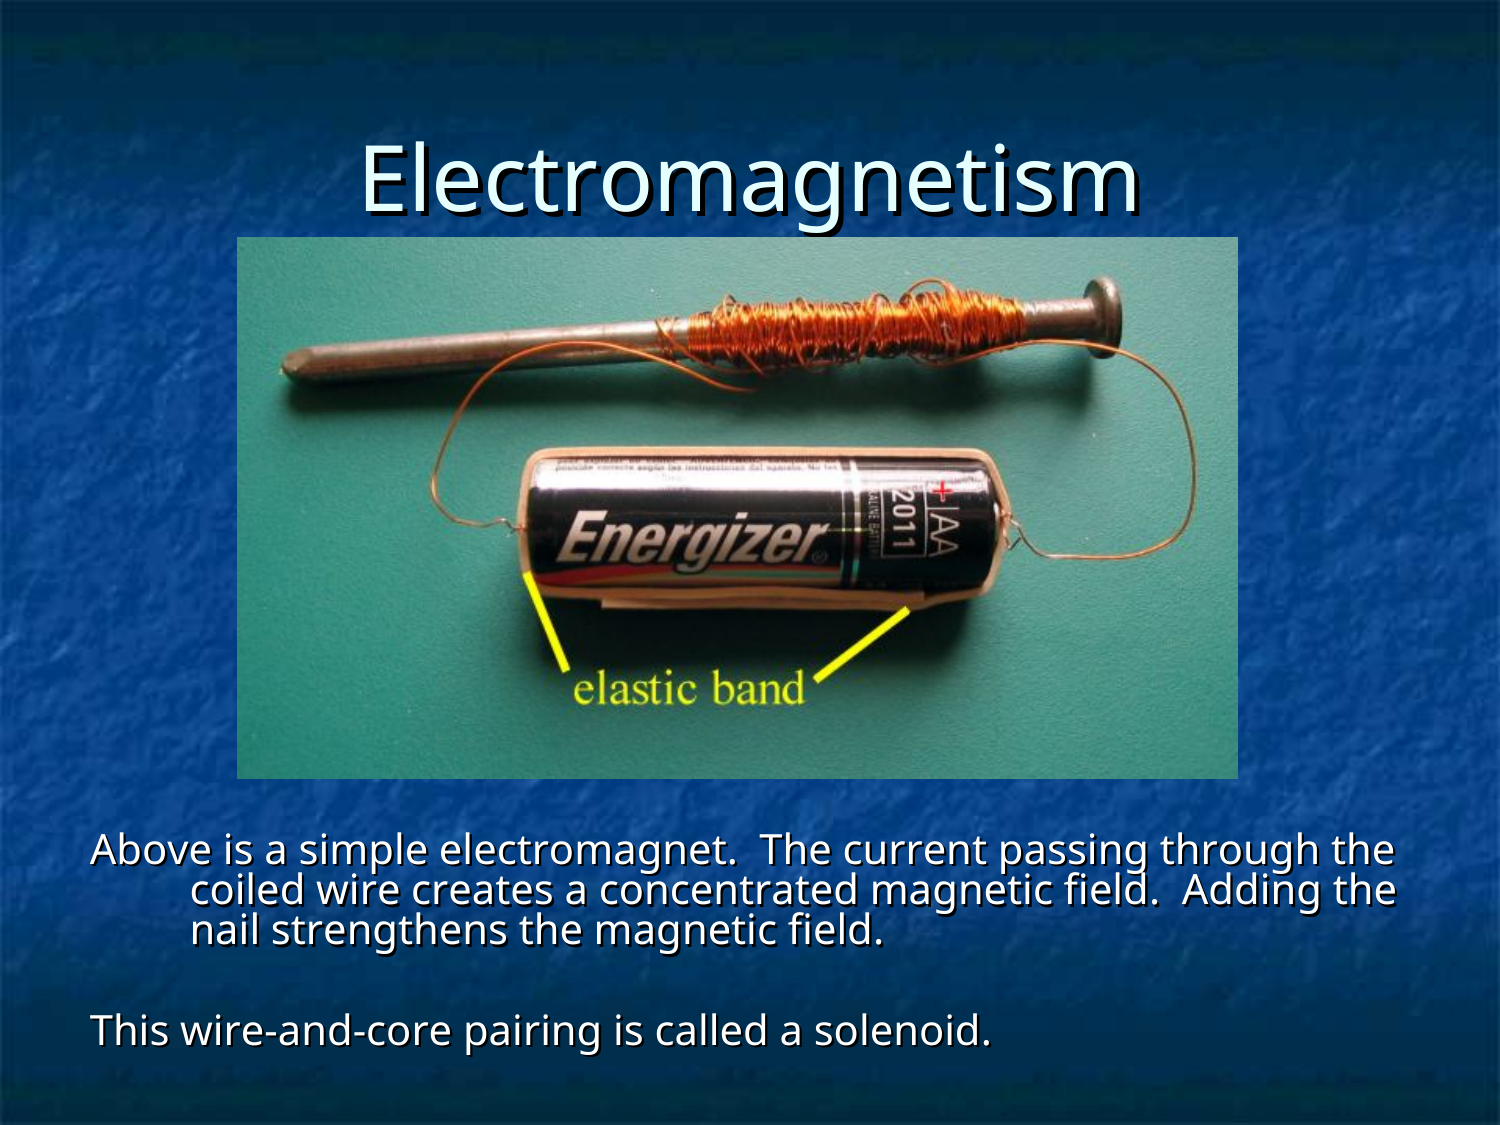

# Electromagnetism
Above is a simple electromagnet. The current passing through the coiled wire creates a concentrated magnetic field. Adding the nail strengthens the magnetic field.
This wire-and-core pairing is called a solenoid.